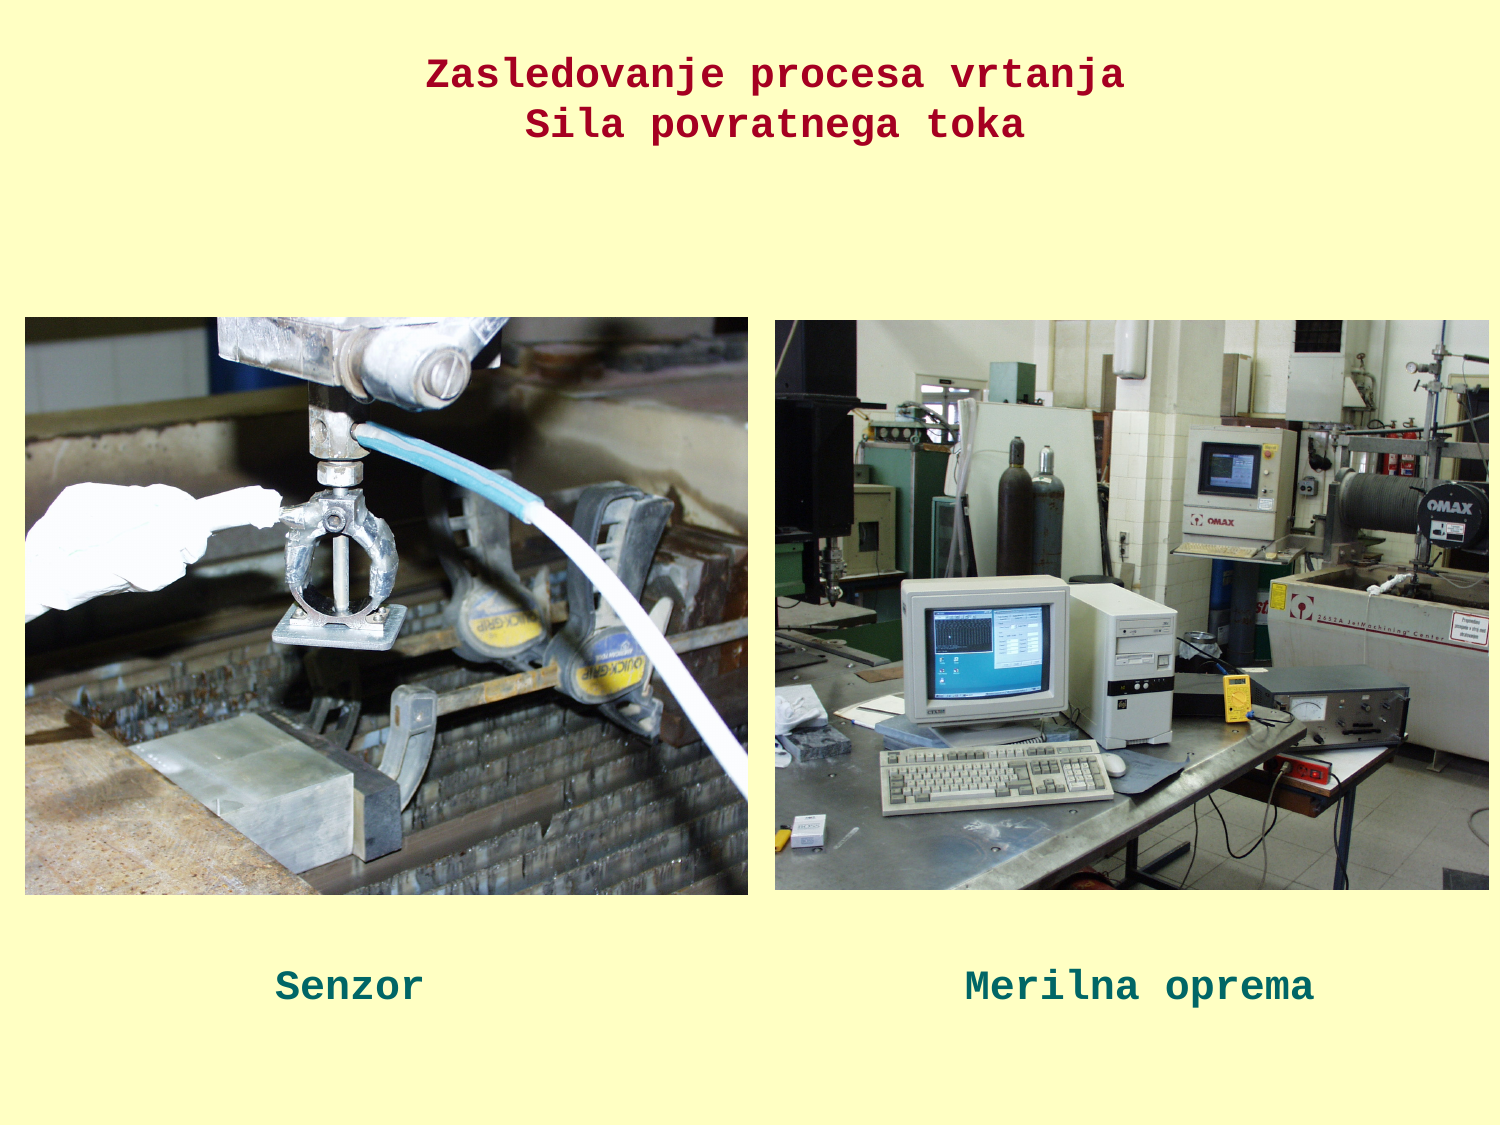

Zasledovanje procesa vrtanja
Sila povratnega toka
Senzor
Merilna oprema